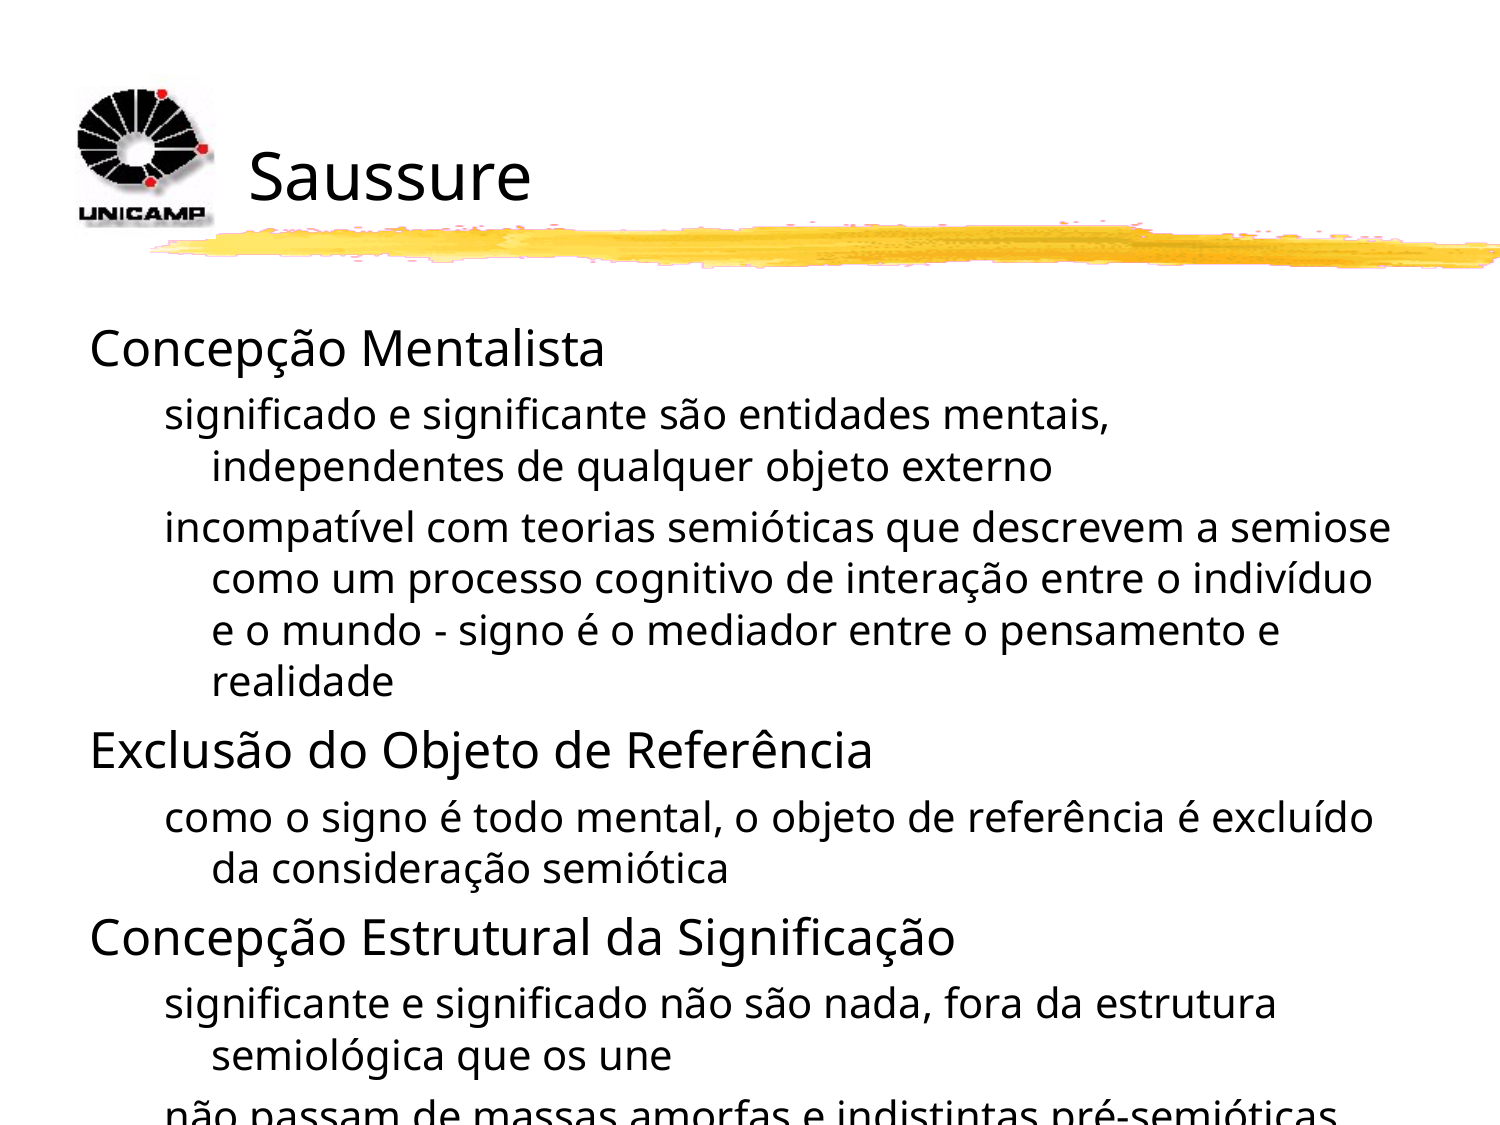

# Saussure
Concepção Mentalista
significado e significante são entidades mentais, independentes de qualquer objeto externo
incompatível com teorias semióticas que descrevem a semiose como um processo cognitivo de interação entre o indivíduo e o mundo - signo é o mediador entre o pensamento e realidade
Exclusão do Objeto de Referência
como o signo é todo mental, o objeto de referência é excluído da consideração semiótica
Concepção Estrutural da Significação
significante e significado não são nada, fora da estrutura semiológica que os une
não passam de massas amorfas e indistintas pré-semióticas